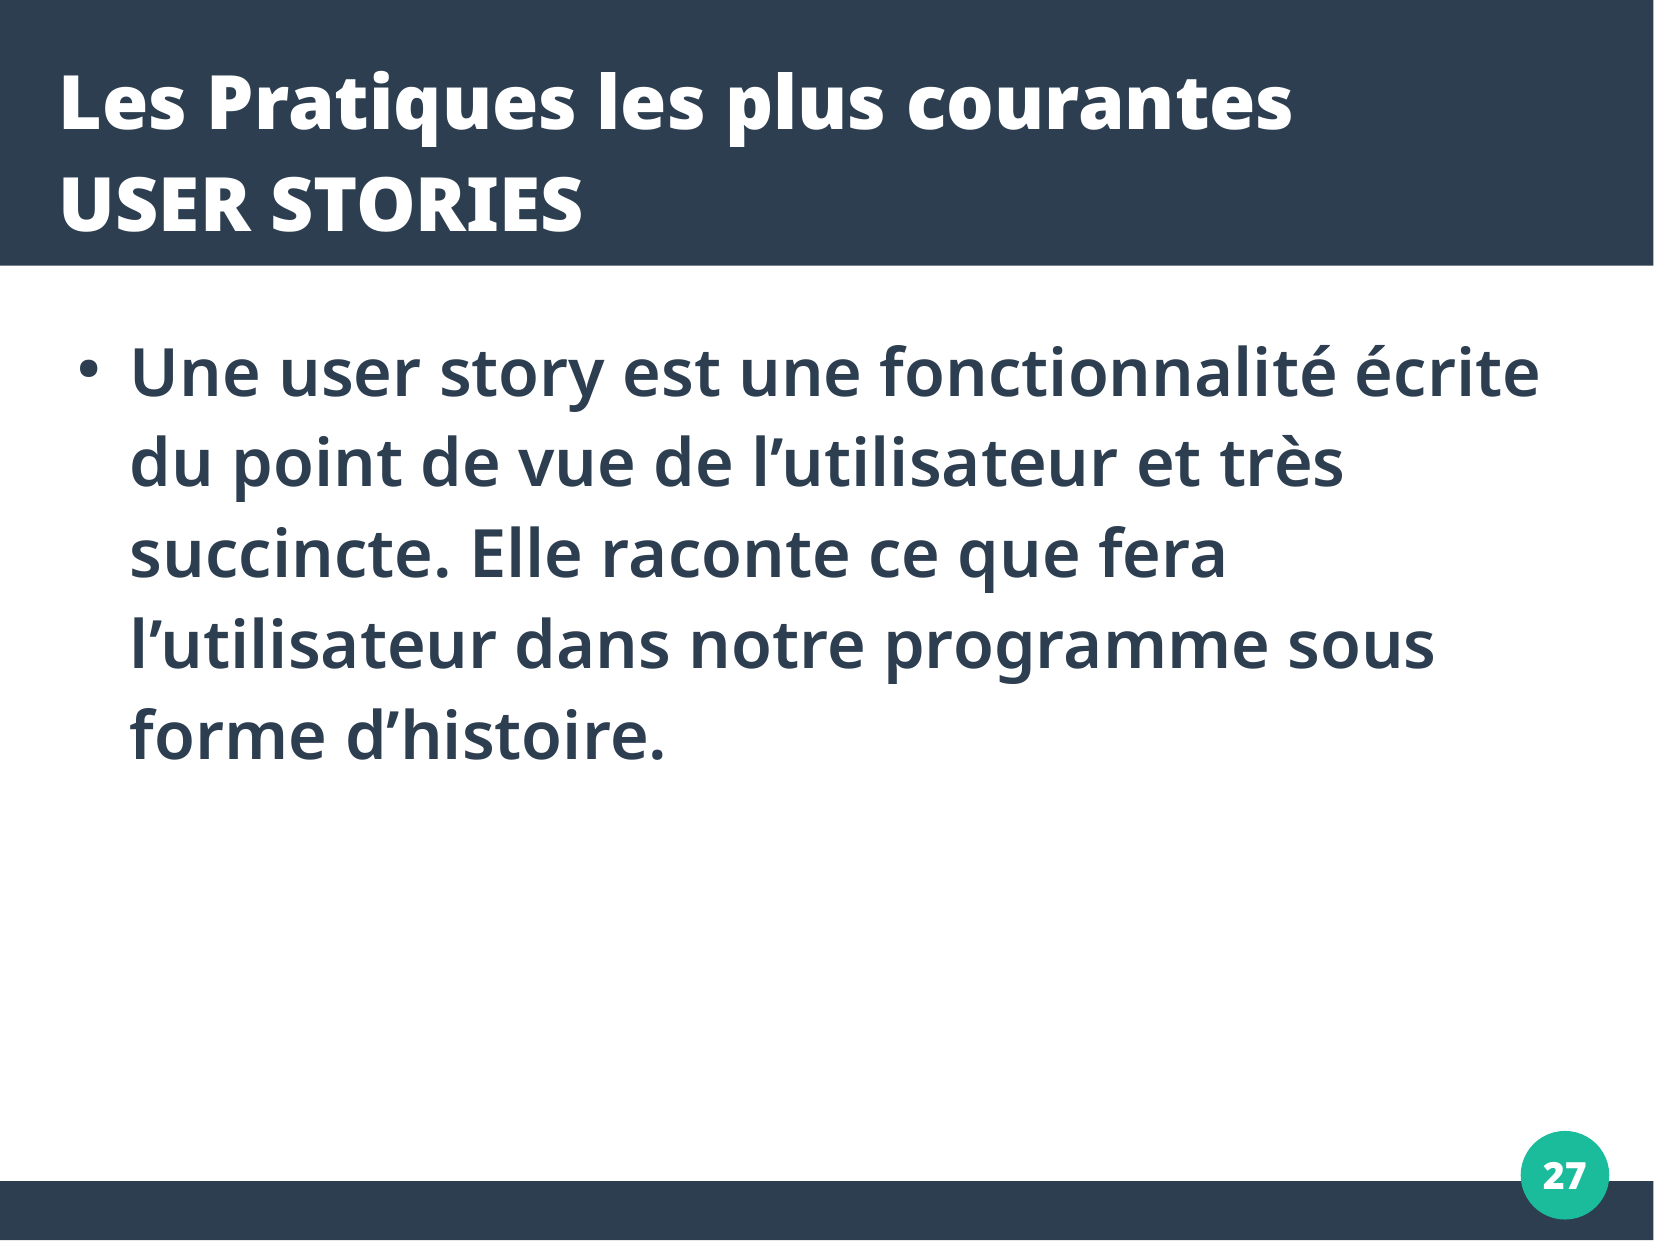

# Les Pratiques les plus courantes USER STORIES
Une user story est une fonctionnalité écrite du point de vue de l’utilisateur et très succincte. Elle raconte ce que fera l’utilisateur dans notre programme sous forme d’histoire.
27